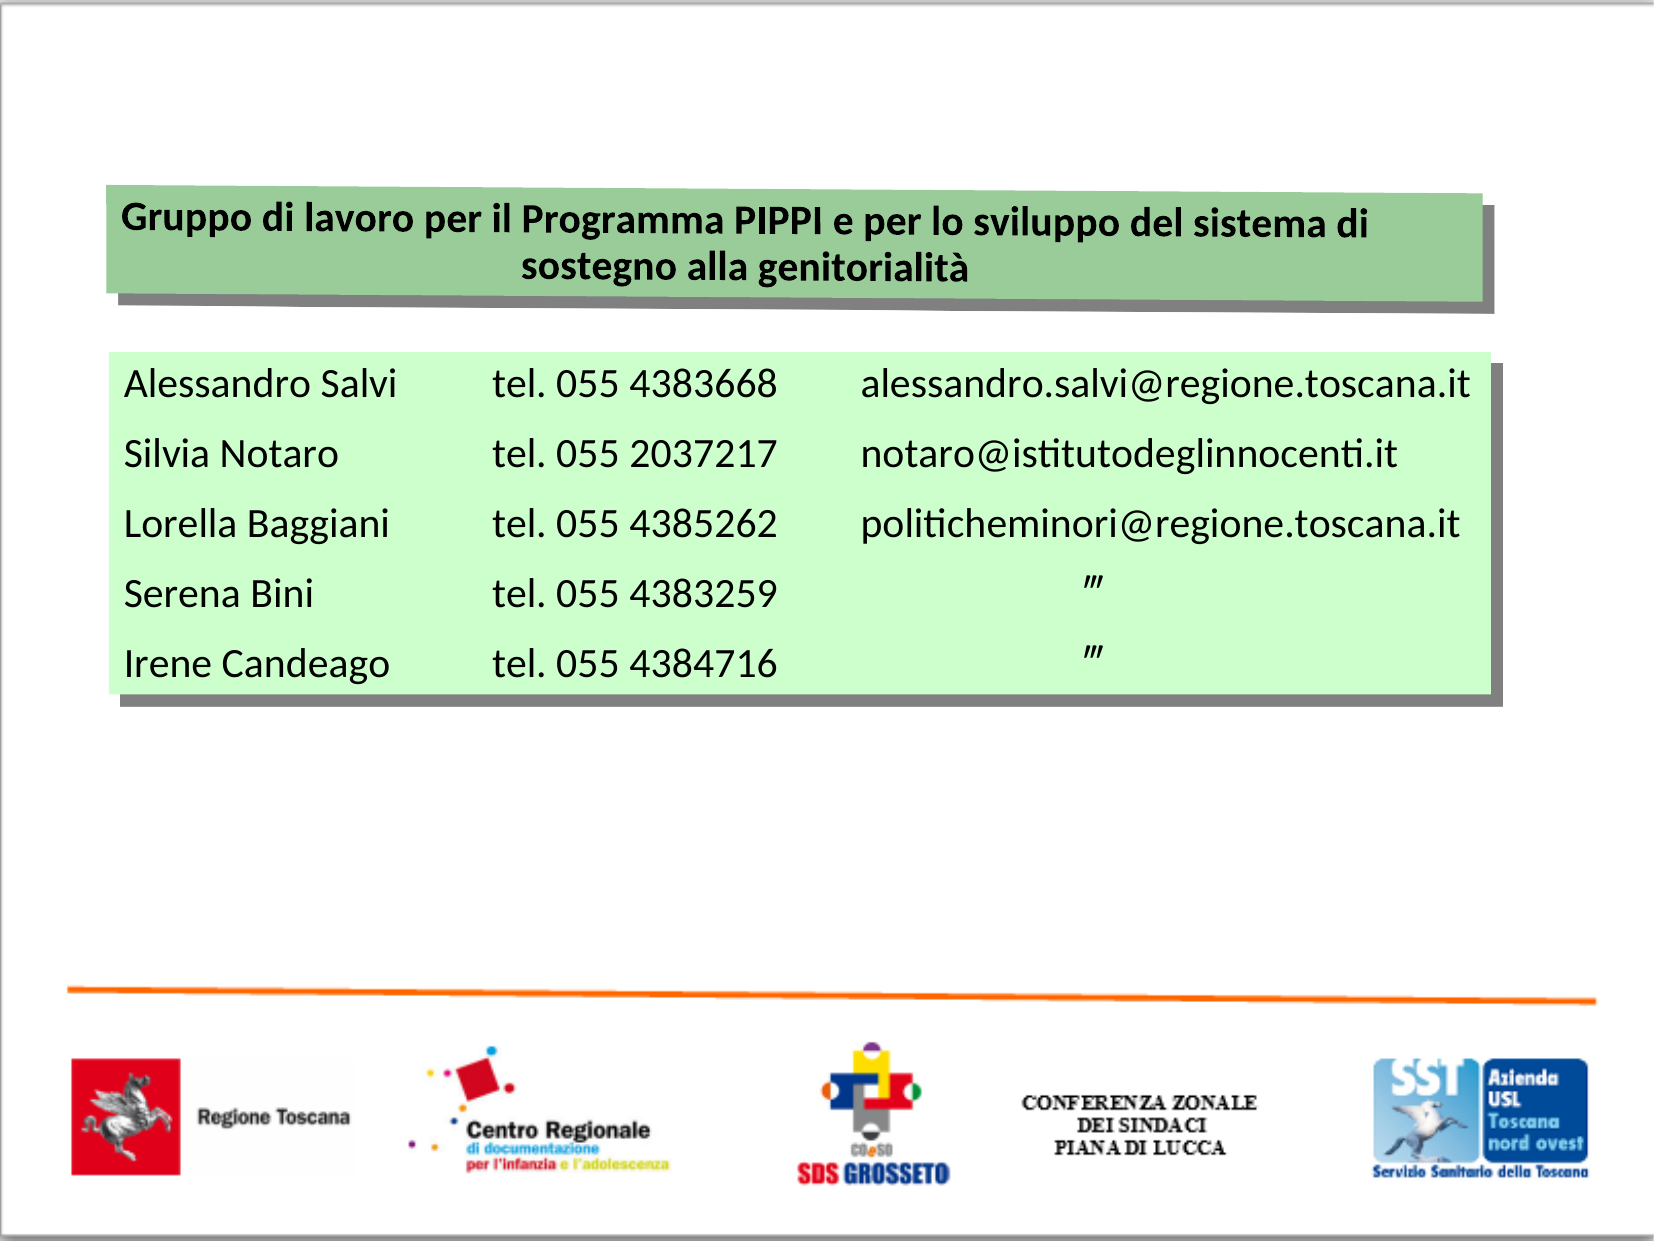

Gruppo di lavoro per il Programma PIPPI e per lo sviluppo del sistema di sostegno alla genitorialità
Alessandro Salvi		tel. 055 4383668 	alessandro.salvi@regione.toscana.it
Silvia Notaro			tel. 055 2037217		notaro@istitutodeglinnocenti.it
Lorella Baggiani		tel. 055 4385262		politicheminori@regione.toscana.it
Serena Bini			tel. 055 4383259					‴
Irene Candeago		tel. 055 4384716					‴